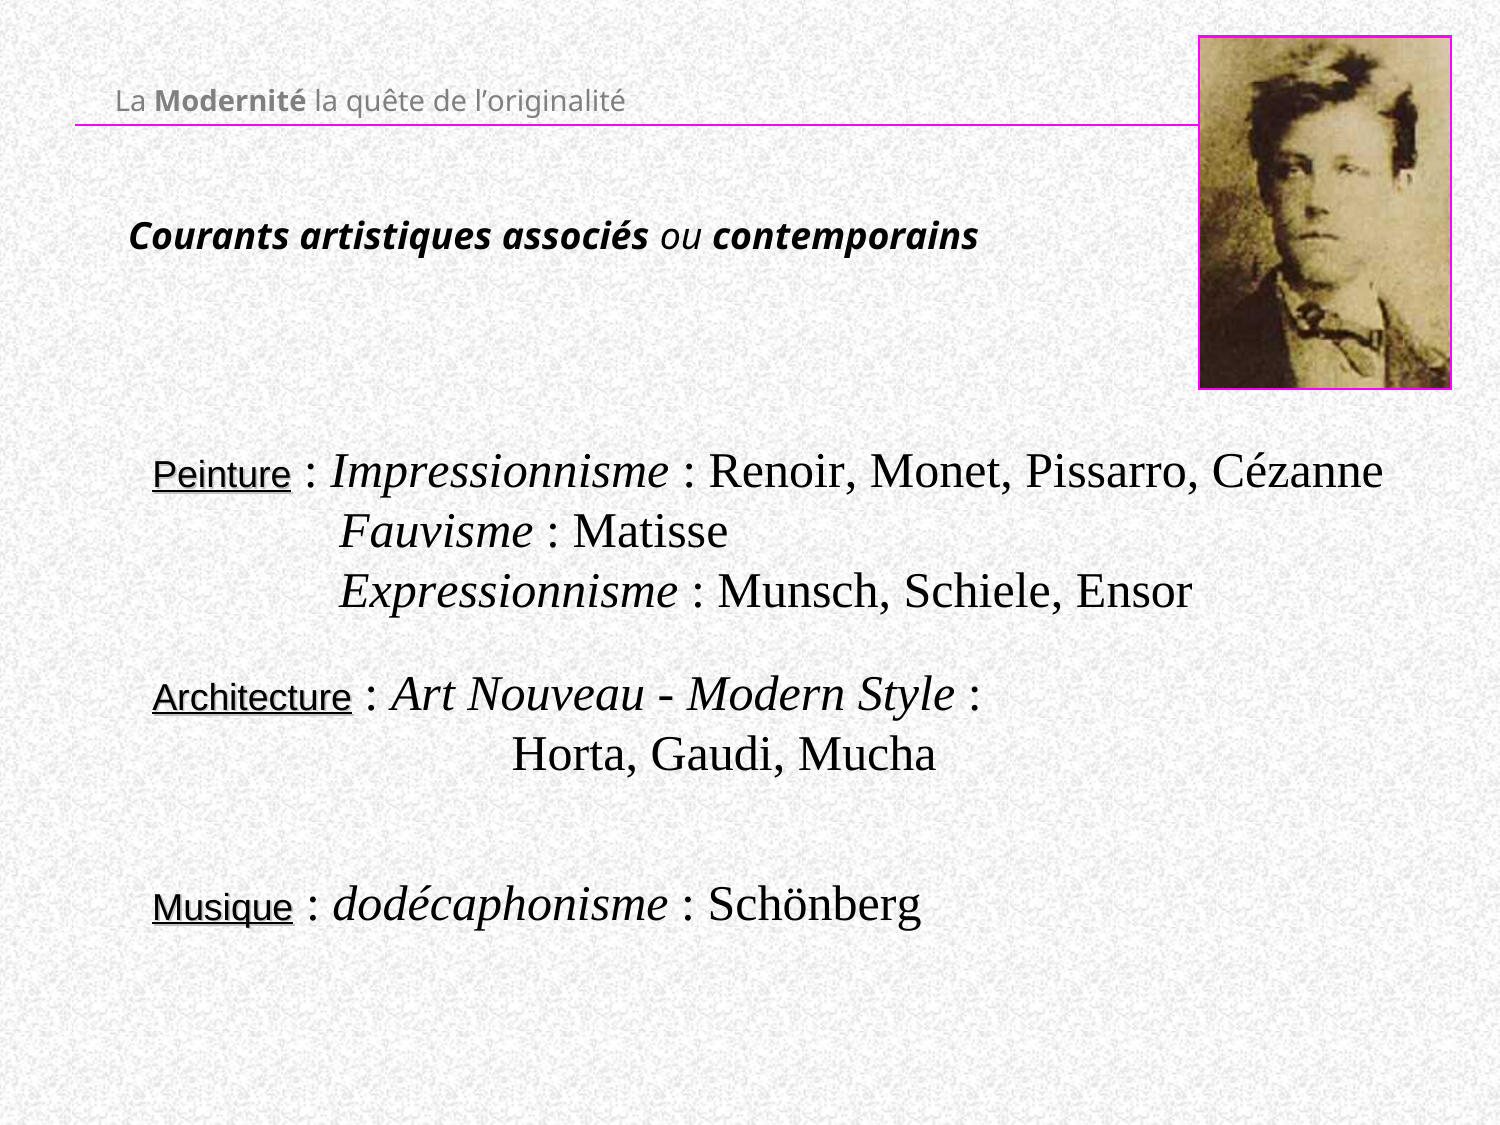

La Modernité la quête de l’originalité
Courants artistiques associés ou contemporains
Peinture : Impressionnisme : Renoir, Monet, Pissarro, Cézanne
Fauvisme : Matisse
Expressionnisme : Munsch, Schiele, Ensor
Architecture : Art Nouveau - Modern Style :
Horta, Gaudi, Mucha
Musique : dodécaphonisme : Schönberg